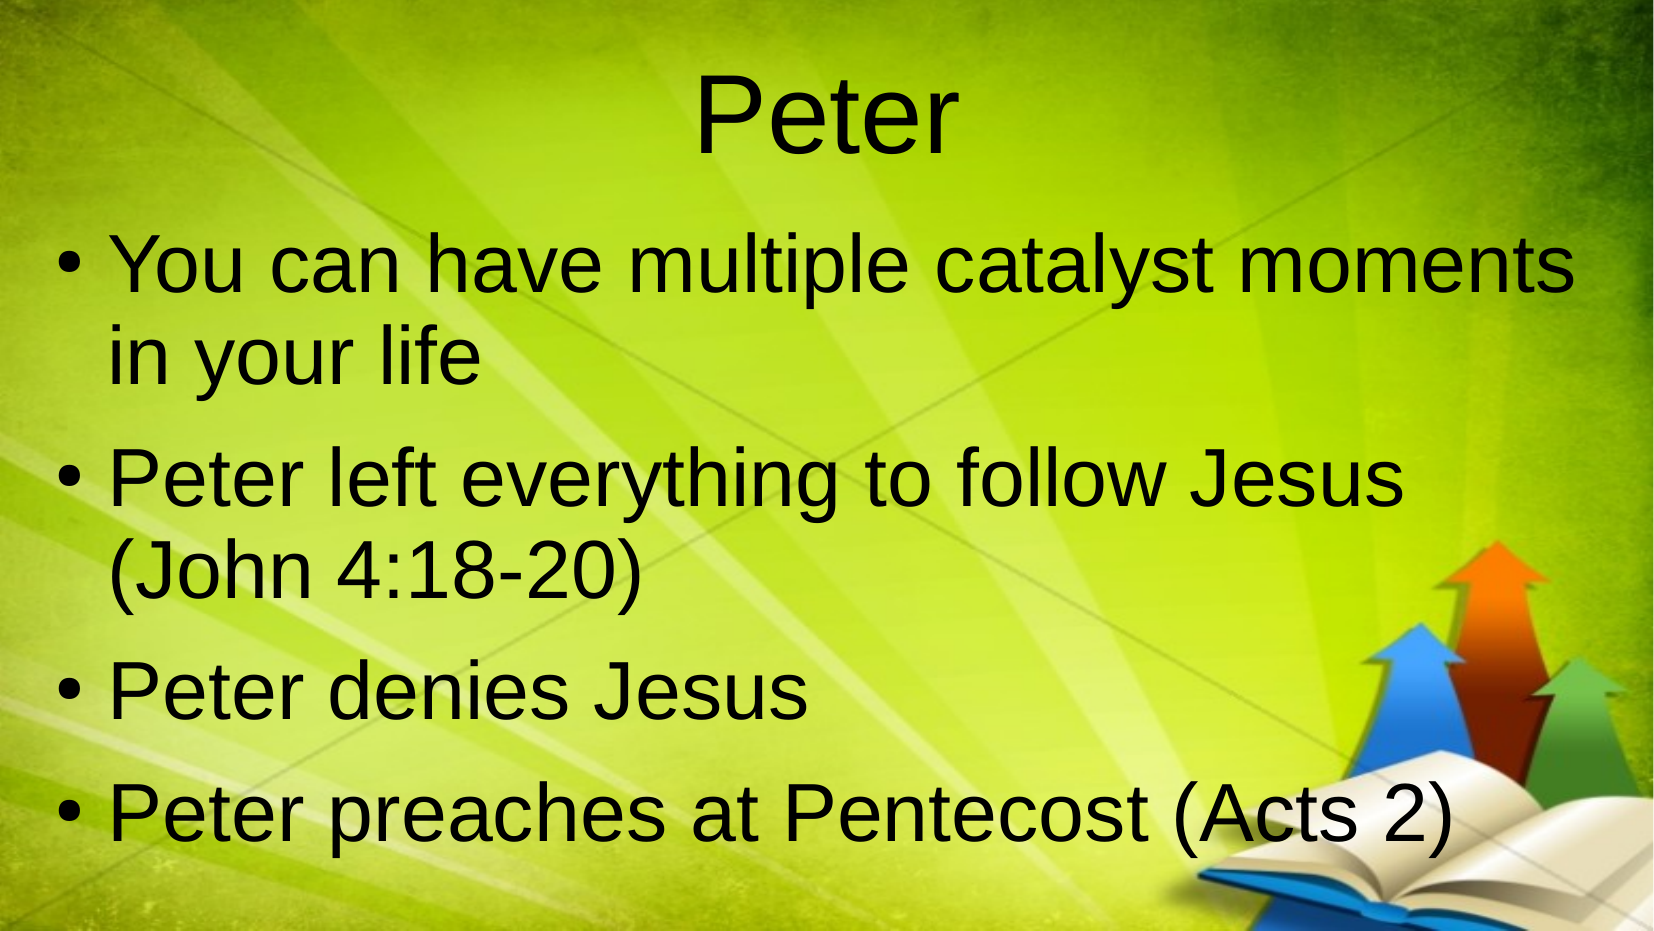

# Peter
You can have multiple catalyst moments in your life
Peter left everything to follow Jesus (John 4:18-20)
Peter denies Jesus
Peter preaches at Pentecost (Acts 2)